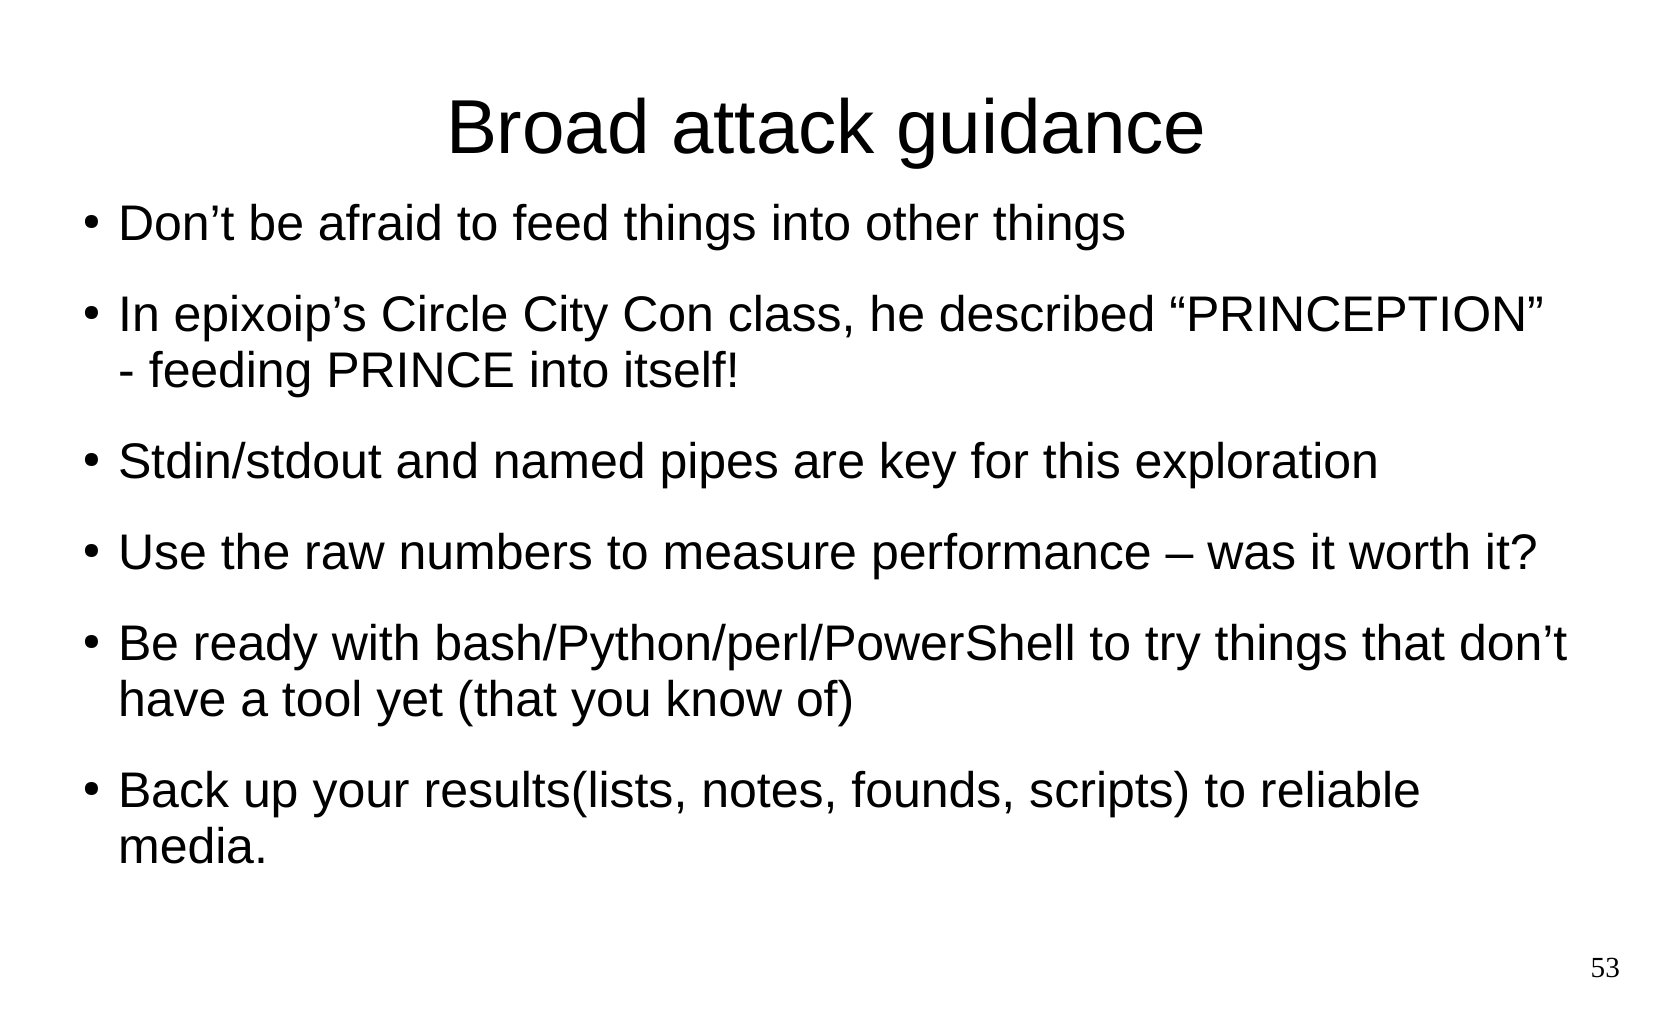

# Broad attack guidance
Don’t be afraid to feed things into other things
In epixoip’s Circle City Con class, he described “PRINCEPTION” - feeding PRINCE into itself!
Stdin/stdout and named pipes are key for this exploration
Use the raw numbers to measure performance – was it worth it?
Be ready with bash/Python/perl/PowerShell to try things that don’t have a tool yet (that you know of)
Back up your results(lists, notes, founds, scripts) to reliable media.